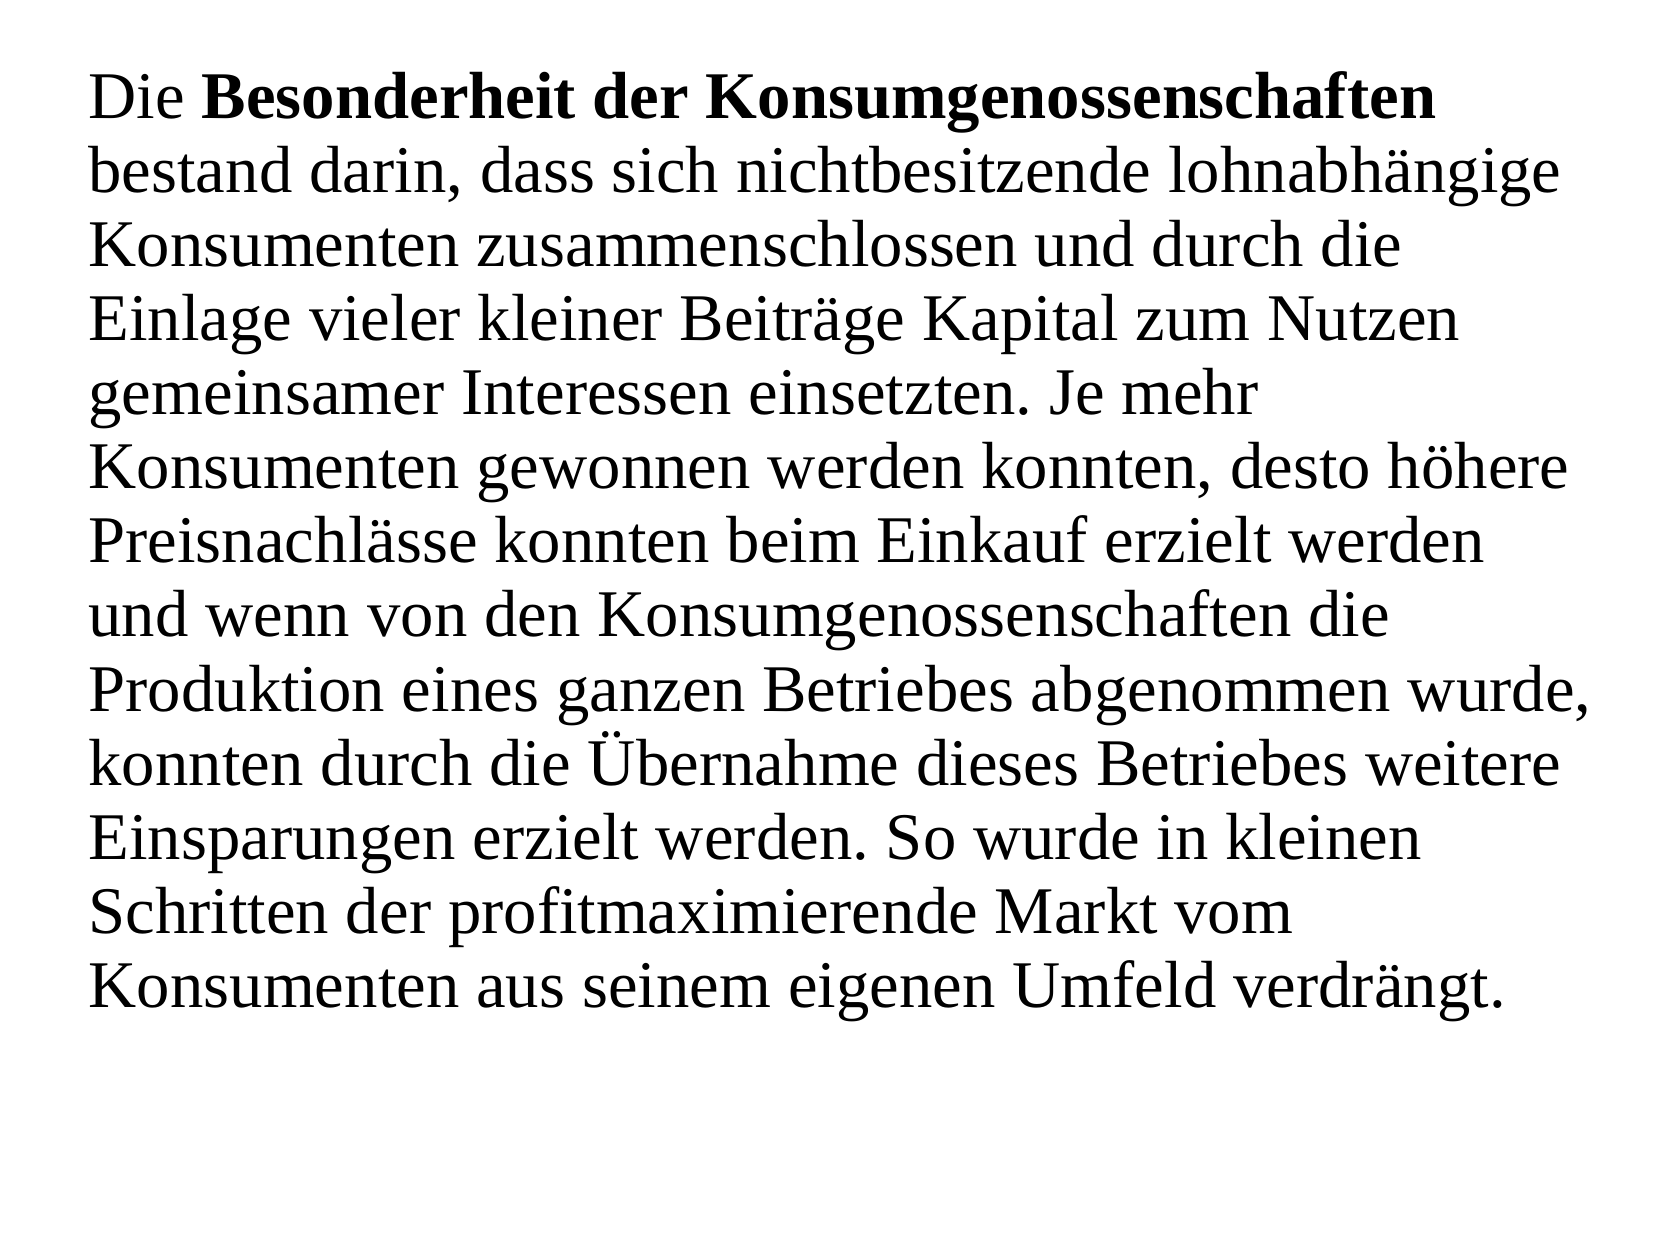

Die Besonderheit der Konsumgenossenschaften bestand darin, dass sich nichtbesitzende lohnabhängige Konsumenten zusammenschlossen und durch die Einlage vieler kleiner Beiträge Kapital zum Nutzen gemeinsamer Interessen einsetzten. Je mehr Konsumenten gewonnen werden konnten, desto höhere Preisnachlässe konnten beim Einkauf erzielt werden und wenn von den Konsumgenossenschaften die Produktion eines ganzen Betriebes abgenommen wurde, konnten durch die Übernahme dieses Betriebes weitere Einsparungen erzielt werden. So wurde in kleinen Schritten der profitmaximierende Markt vom Konsumenten aus seinem eigenen Umfeld verdrängt.